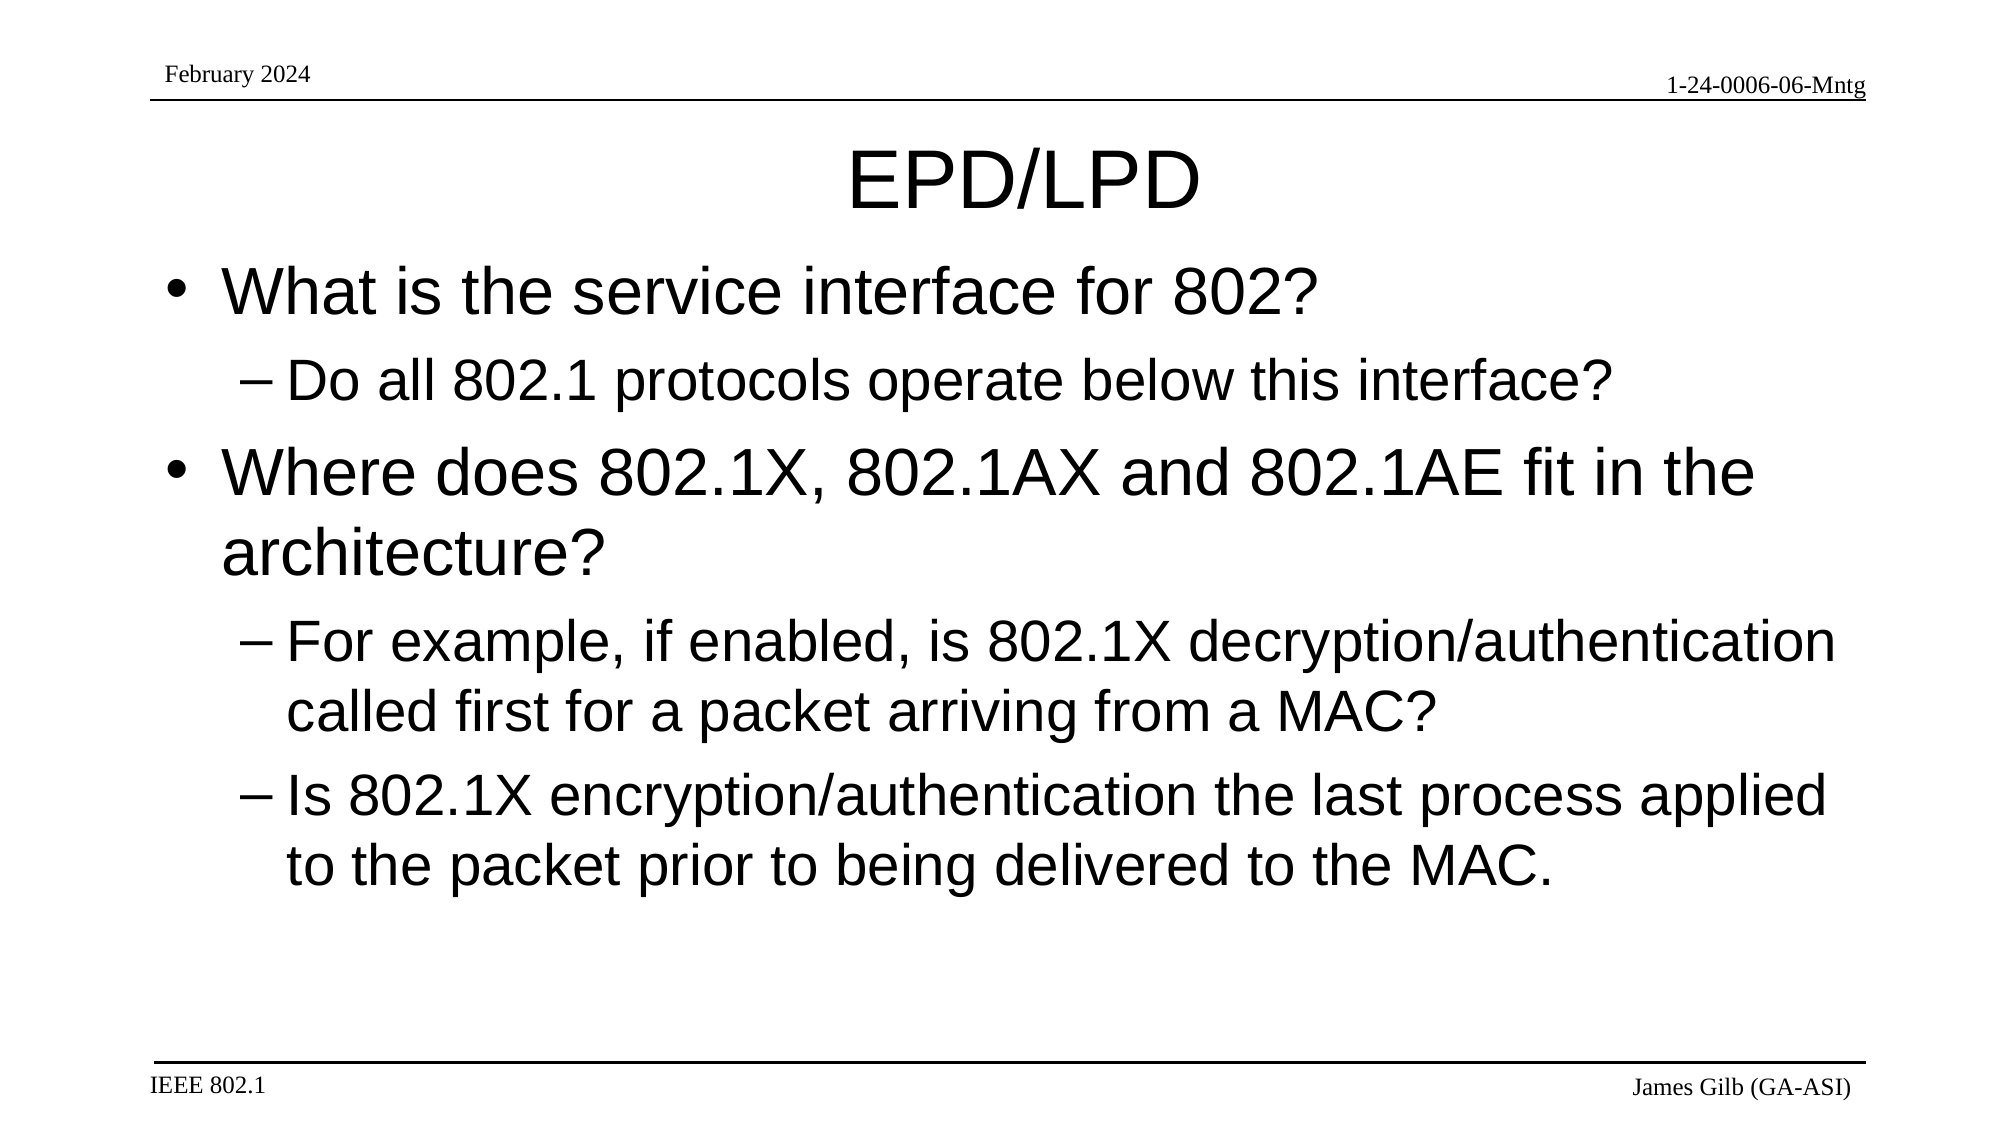

# EPD/LPD
What is the service interface for 802?
Do all 802.1 protocols operate below this interface?
Where does 802.1X, 802.1AX and 802.1AE fit in the architecture?
For example, if enabled, is 802.1X decryption/authentication called first for a packet arriving from a MAC?
Is 802.1X encryption/authentication the last process applied to the packet prior to being delivered to the MAC.